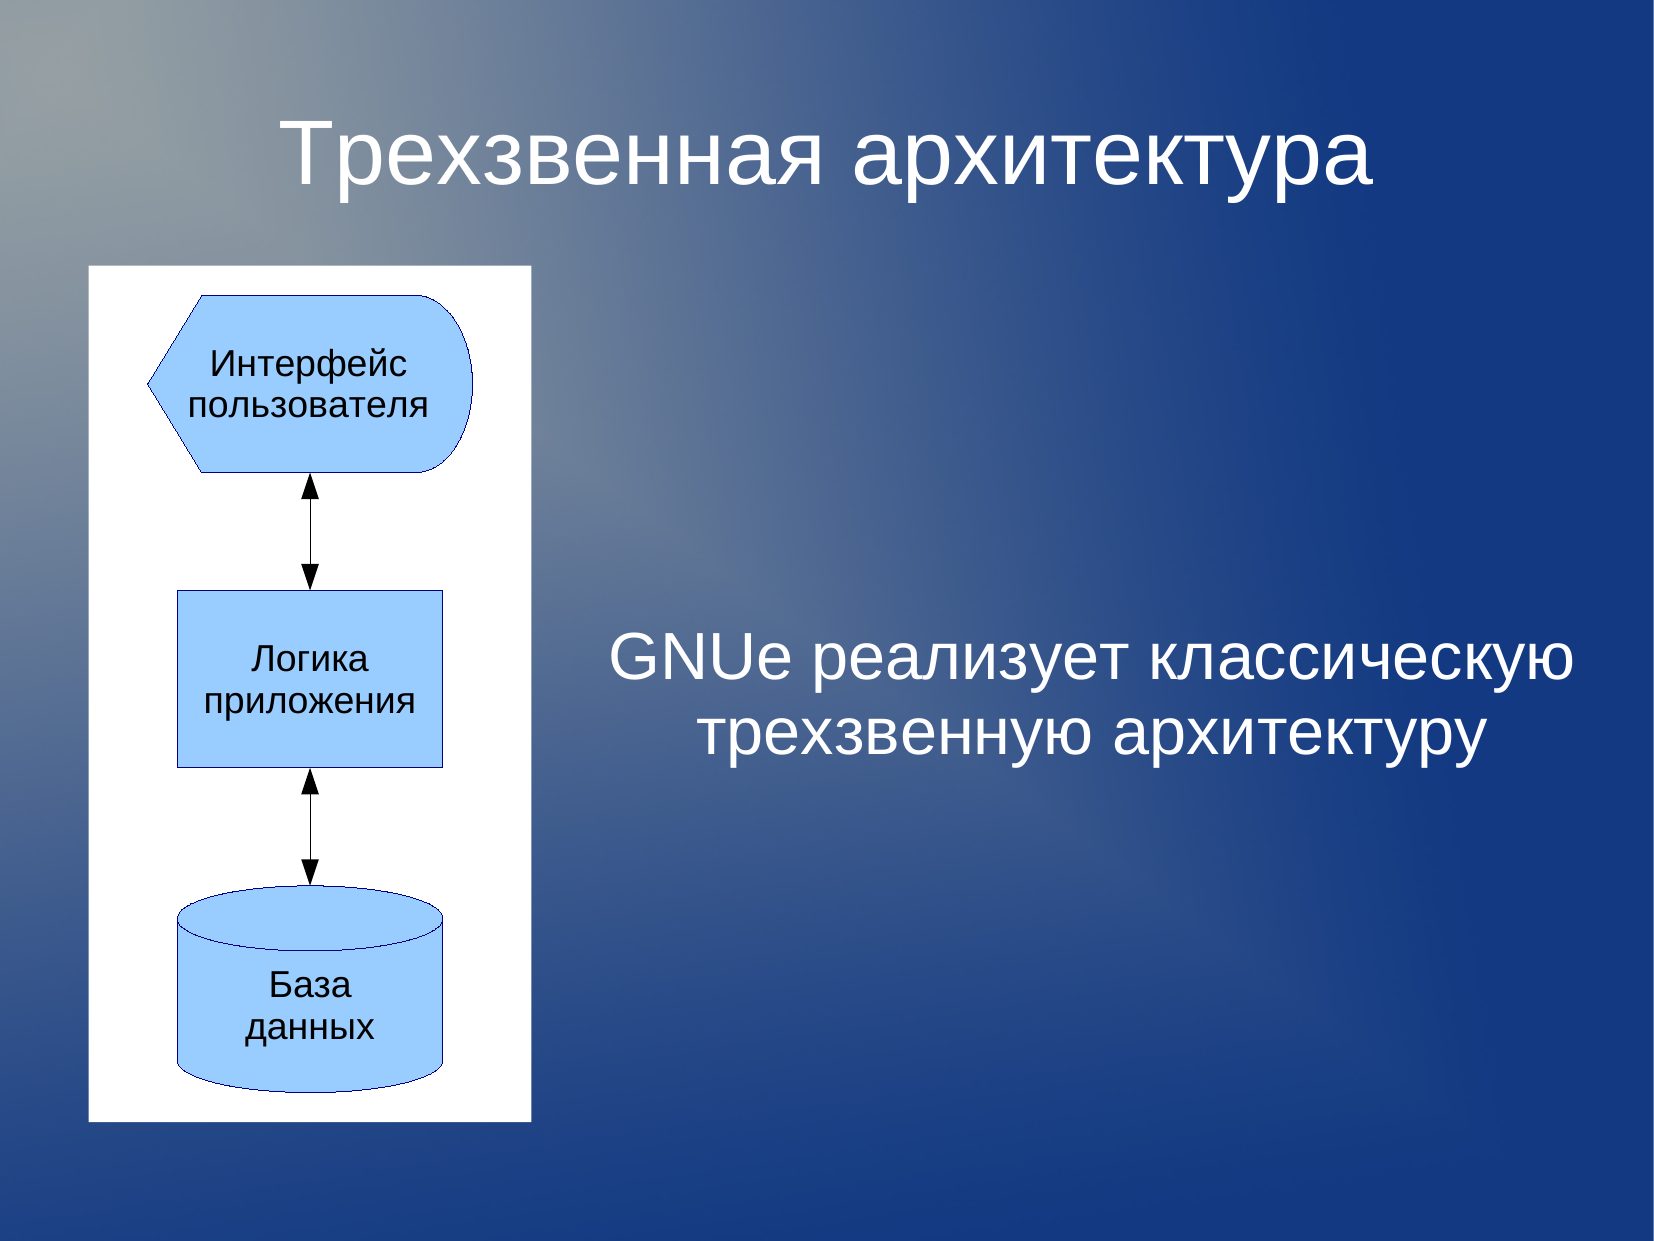

# Трехзвенная архитектура
Click to add textD
GNUe реализует классическую трехзвенную архитектуру
Интерфейс
пользователя
Логика
приложения
База
данных